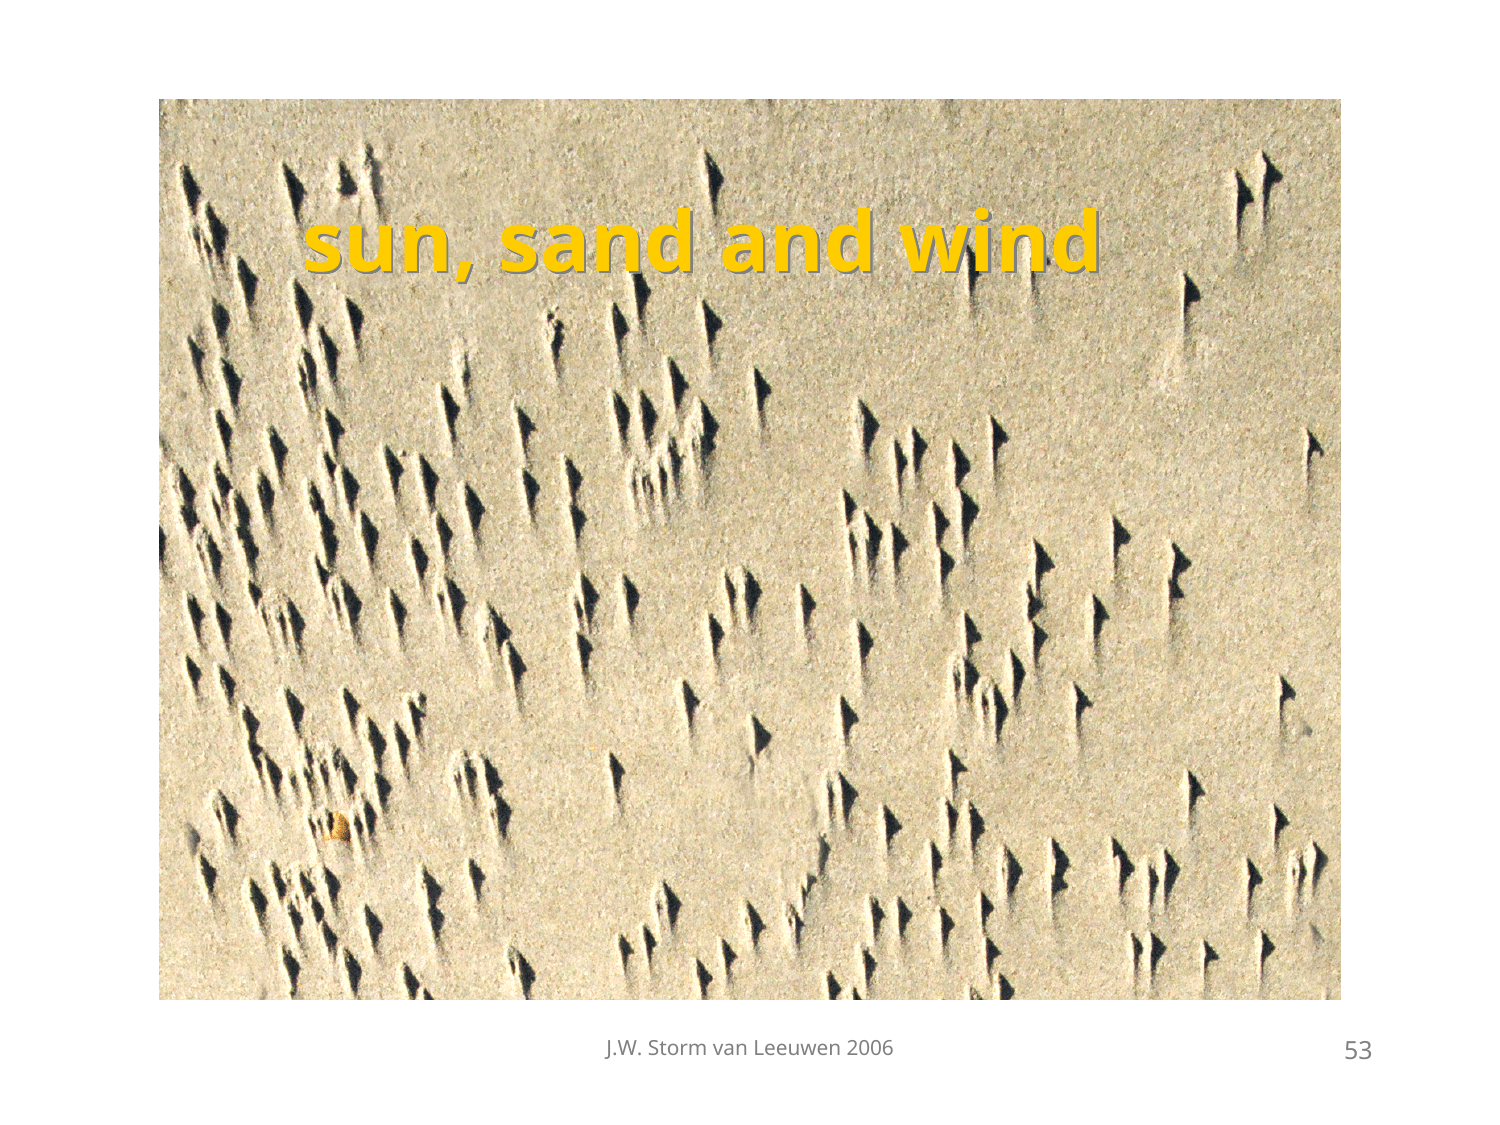

sun, sand and wind
J.W. Storm van Leeuwen 2006
53